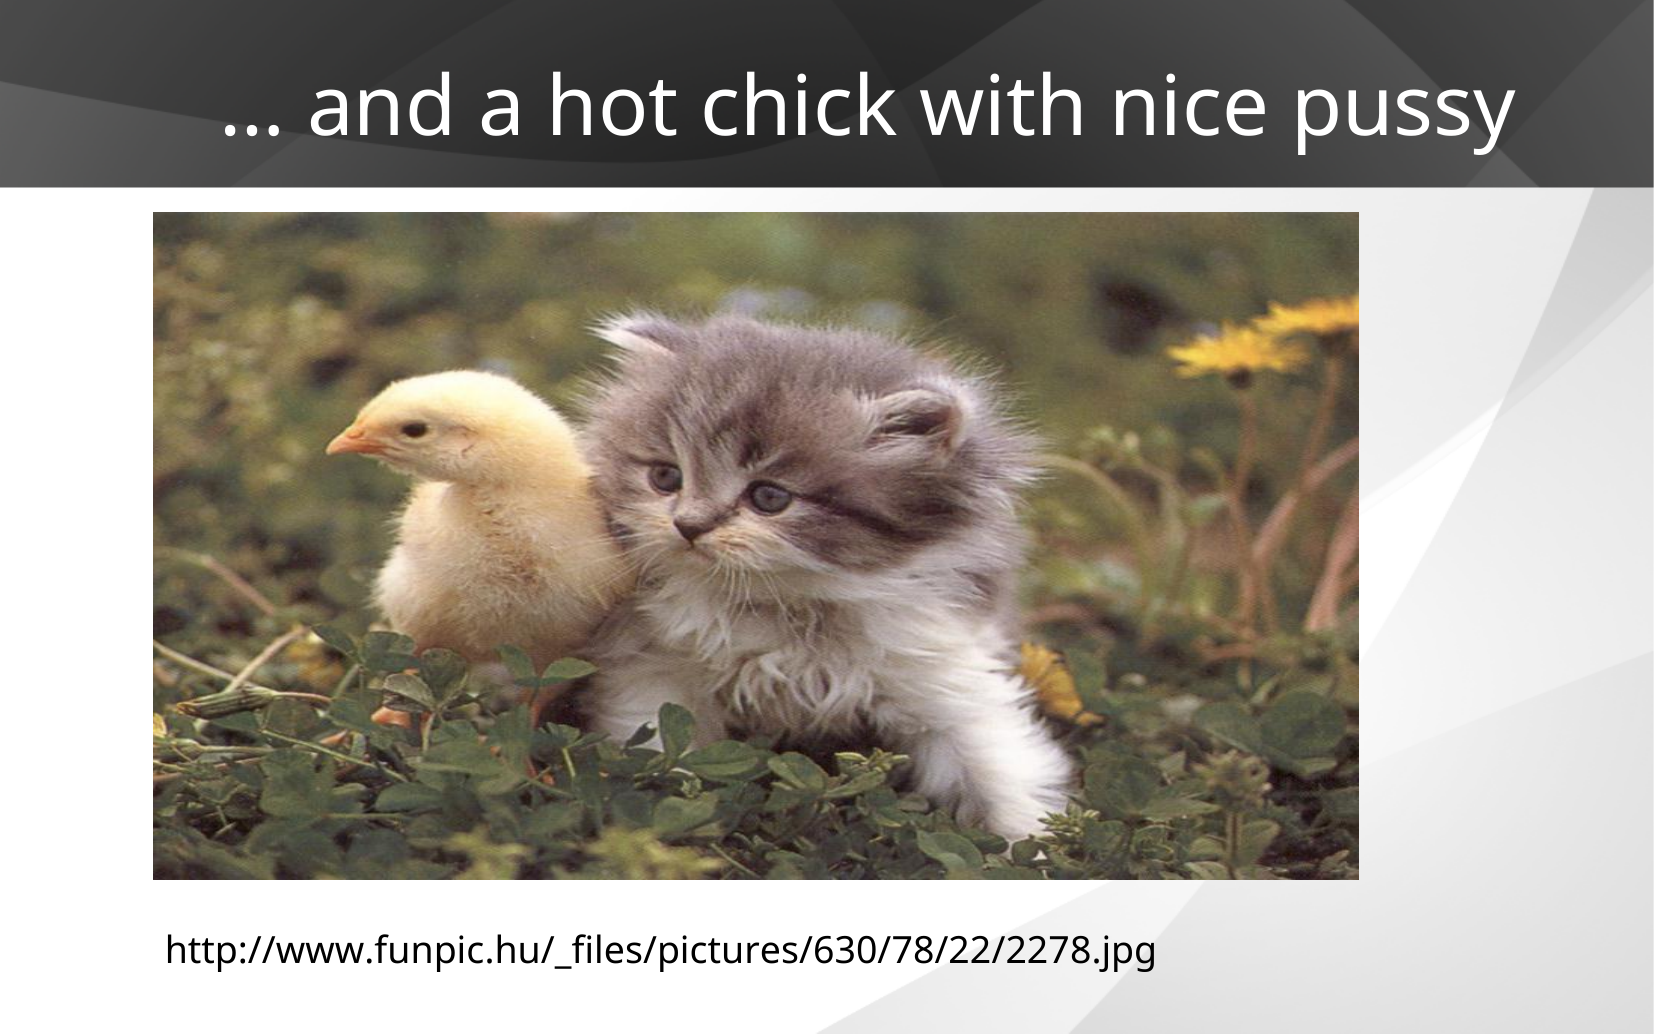

# … and a hot chick with nice pussy
http://www.funpic.hu/_files/pictures/630/78/22/2278.jpg